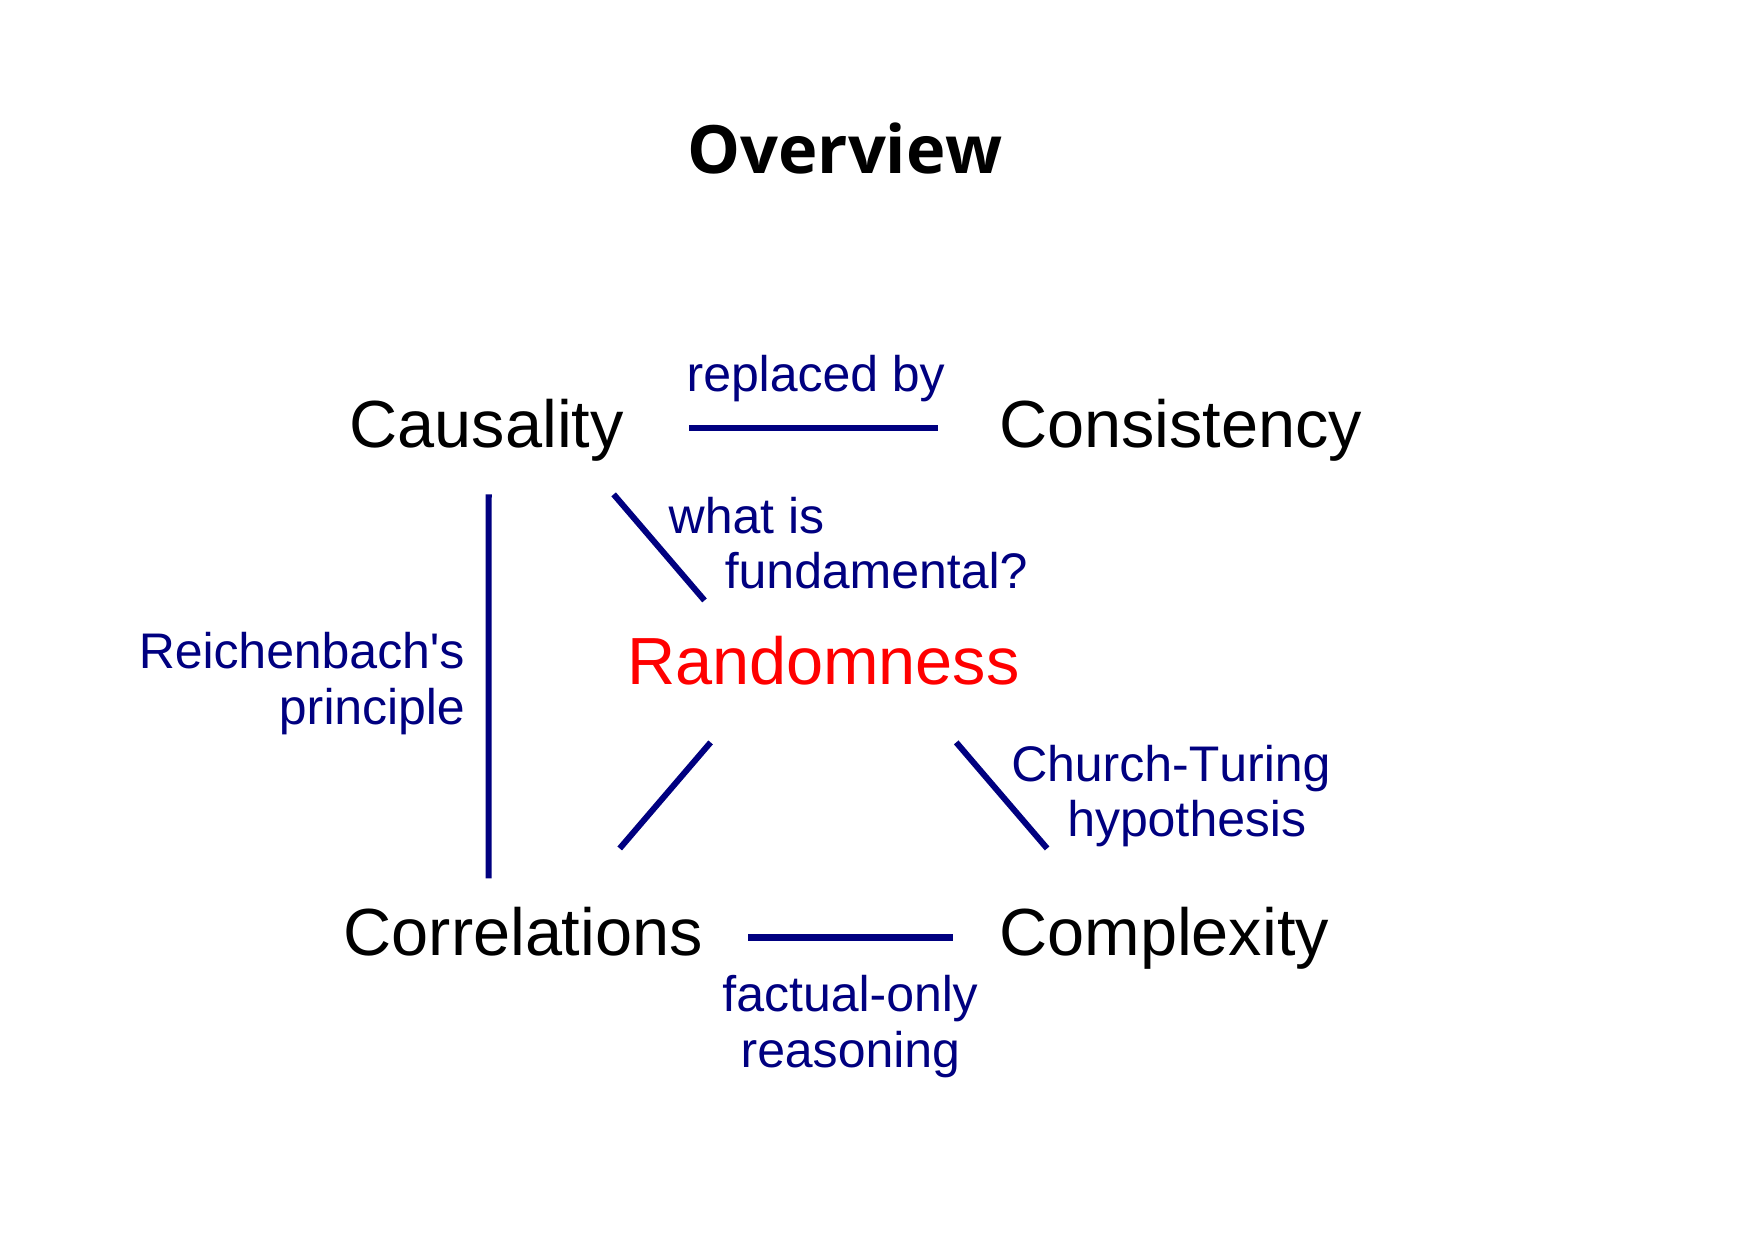

Overview
replaced by
Causality
Consistency
what is
 fundamental?
Reichenbach's
principle
Randomness
Church-Turing
 hypothesis
Correlations
Complexity
factual-only
reasoning